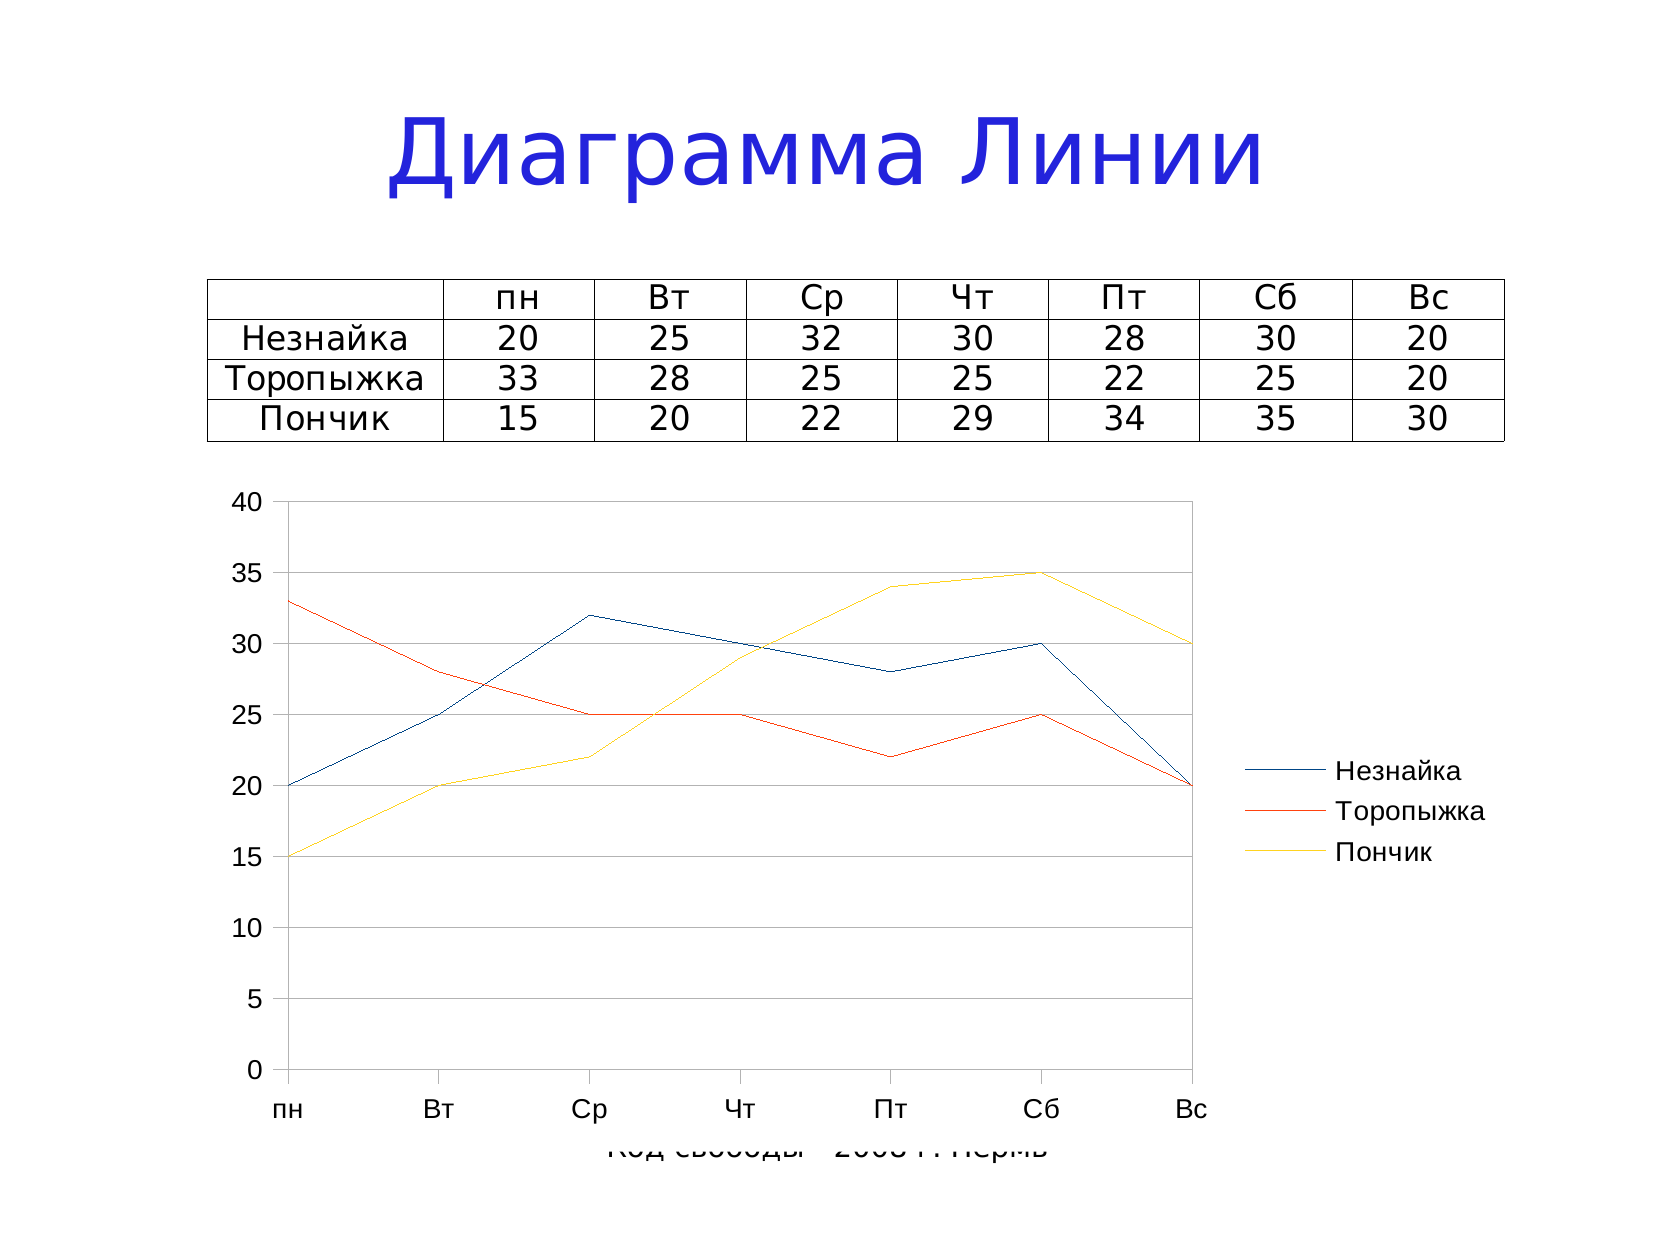

# Диаграмма Линии
### Chart
| Category | Незнайка | Торопыжка | Пончик |
|---|---|---|---|
| пн | 20.0 | 33.0 | 15.0 |
| Вт | 25.0 | 28.0 | 20.0 |
| Ср | 32.0 | 25.0 | 22.0 |
| Чт | 30.0 | 25.0 | 29.0 |
| Пт | 28.0 | 22.0 | 34.0 |
| Сб | 30.0 | 25.0 | 35.0 |
| Вс | 20.0 | 20.0 | 30.0 |Код свободы - 2008 г. Пермь